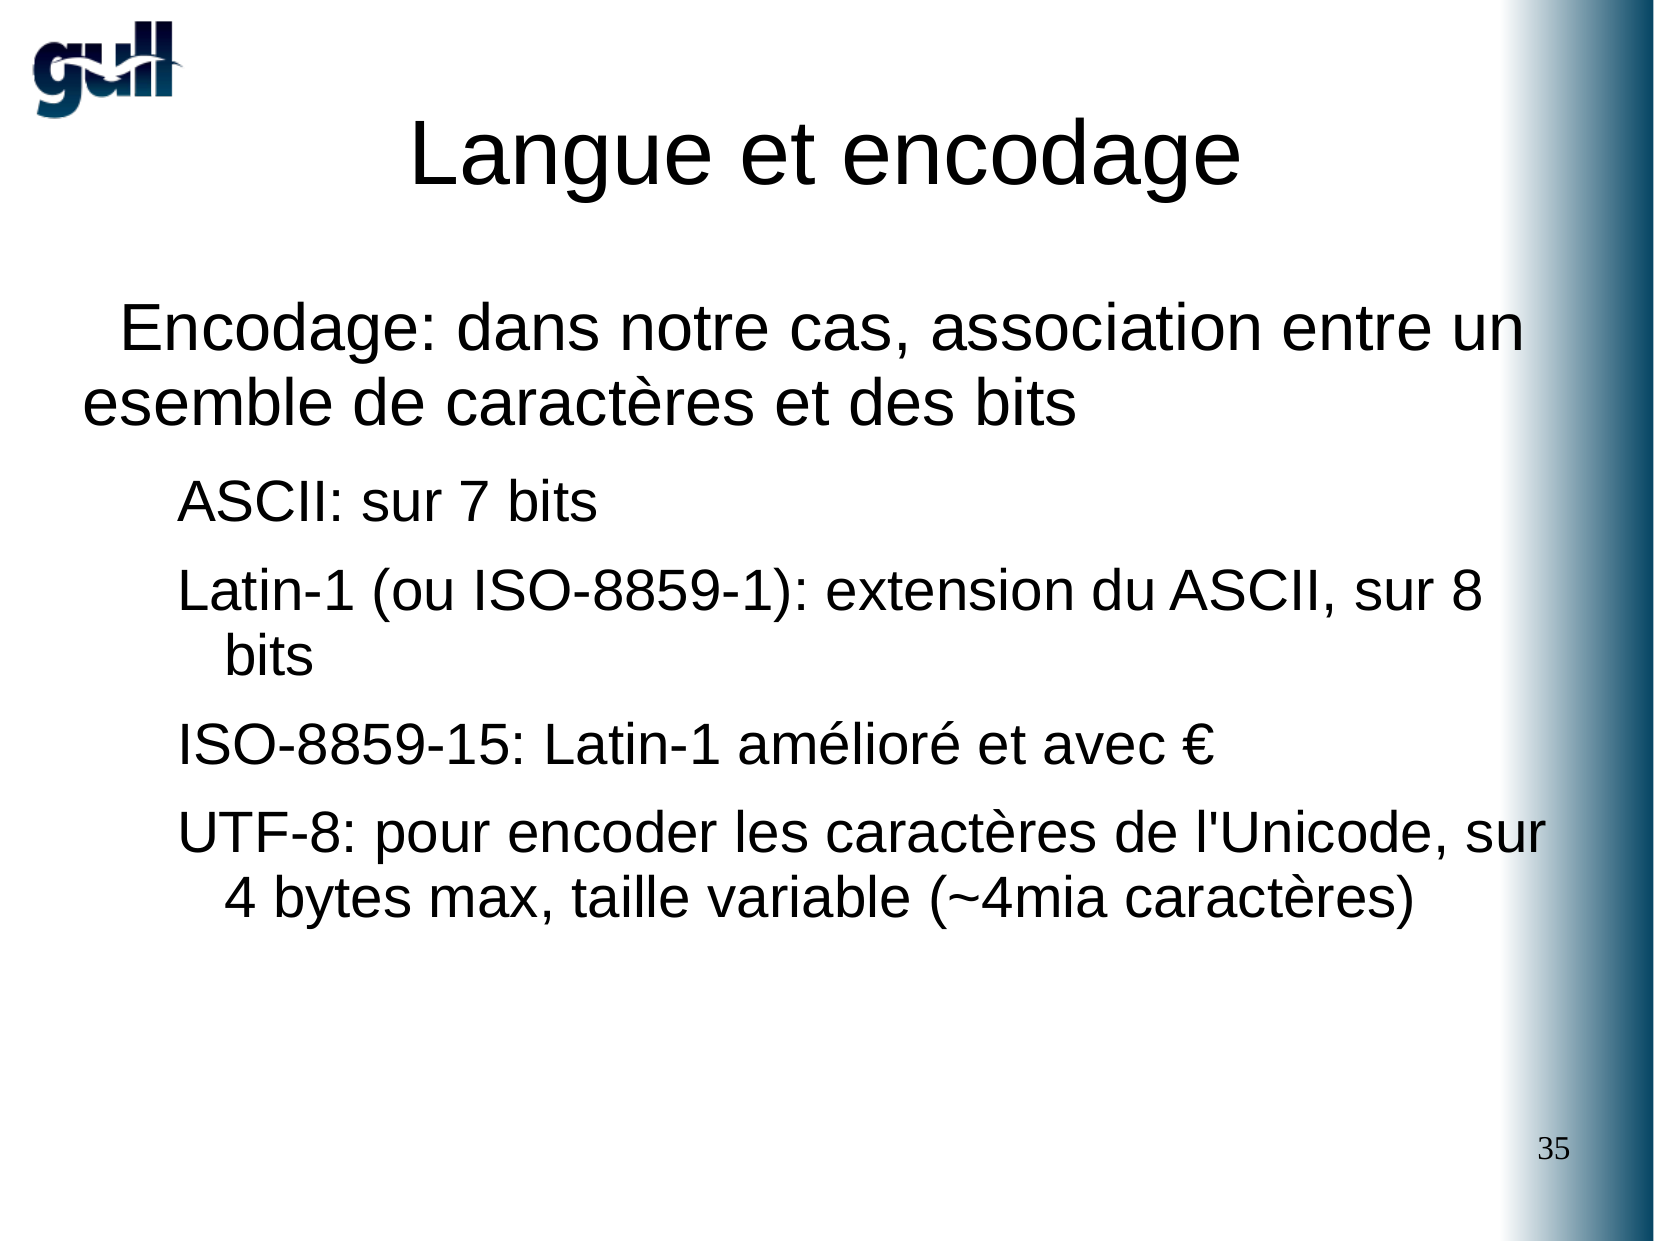

# Langue et encodage
 Encodage: dans notre cas, association entre un esemble de caractères et des bits
ASCII: sur 7 bits
Latin-1 (ou ISO-8859-1): extension du ASCII, sur 8 bits
ISO-8859-15: Latin-1 amélioré et avec €
UTF-8: pour encoder les caractères de l'Unicode, sur 4 bytes max, taille variable (~4mia caractères)
35